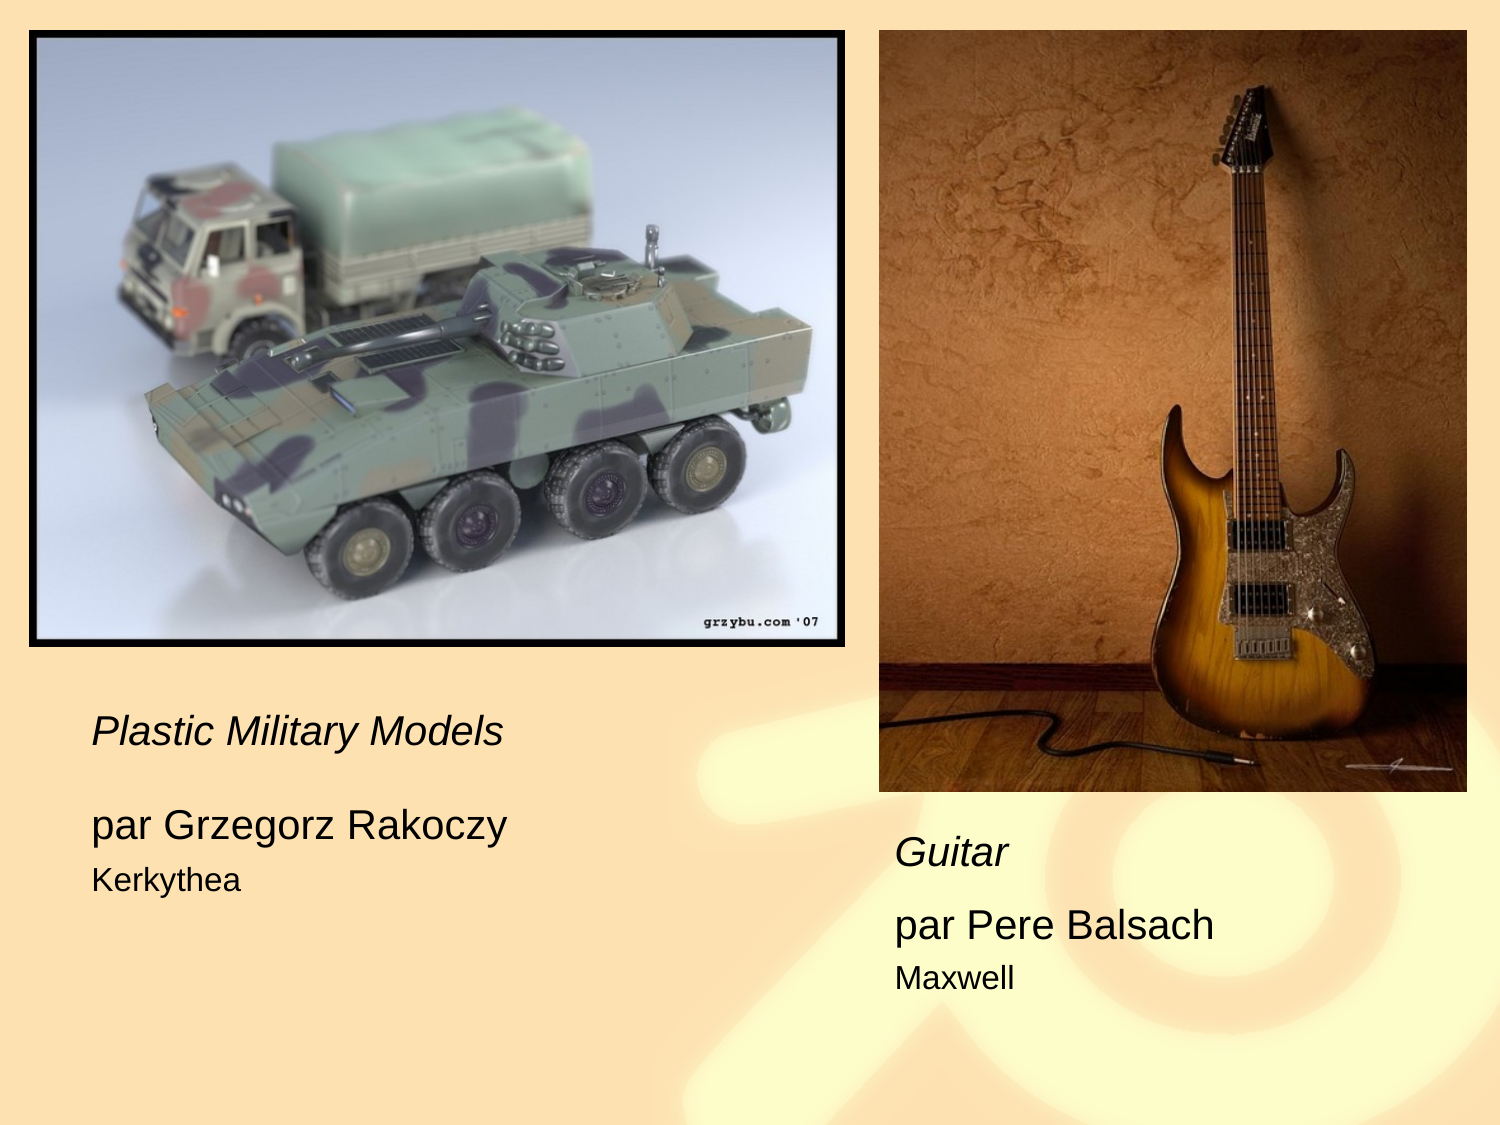

# Plastic Military Models
par Grzegorz Rakoczy
Kerkythea
Guitar
par Pere Balsach
Maxwell